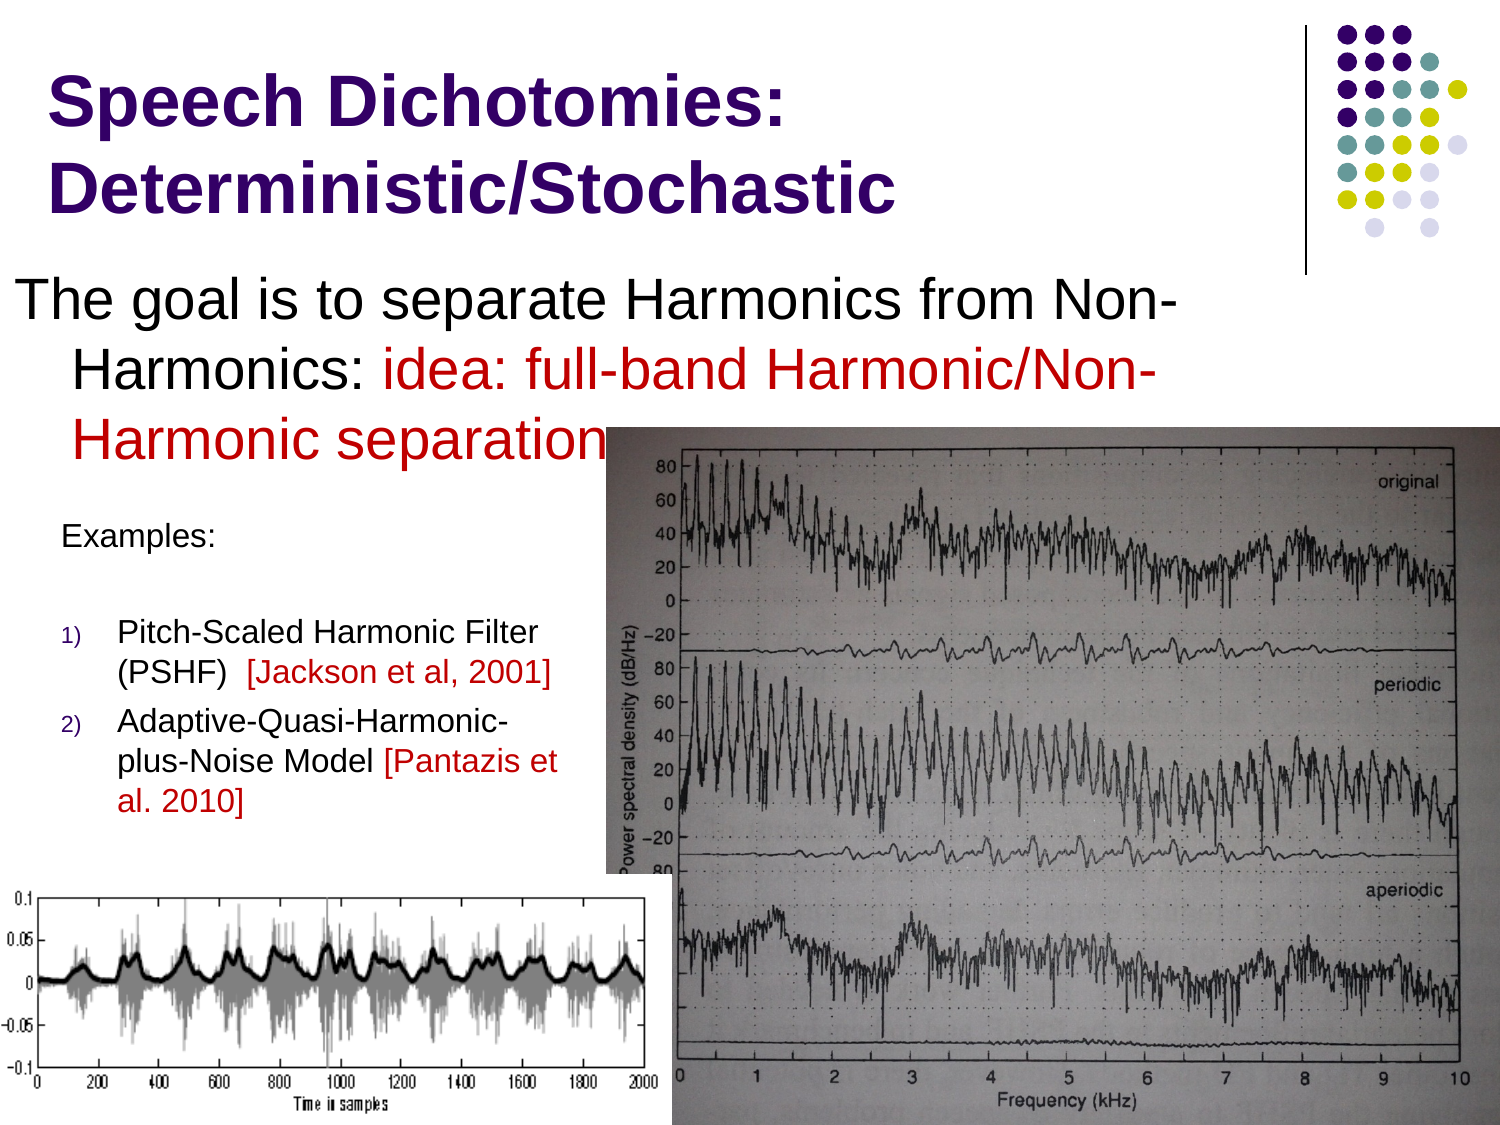

Speech Dichotomies:
Deterministic/Stochastic
The goal is to separate Harmonics from Non-Harmonics: idea: full-band Harmonic/Non-Harmonic separation
Examples:
Pitch-Scaled Harmonic Filter (PSHF) [Jackson et al, 2001]
Adaptive-Quasi-Harmonic-plus-Noise Model [Pantazis et al. 2010]